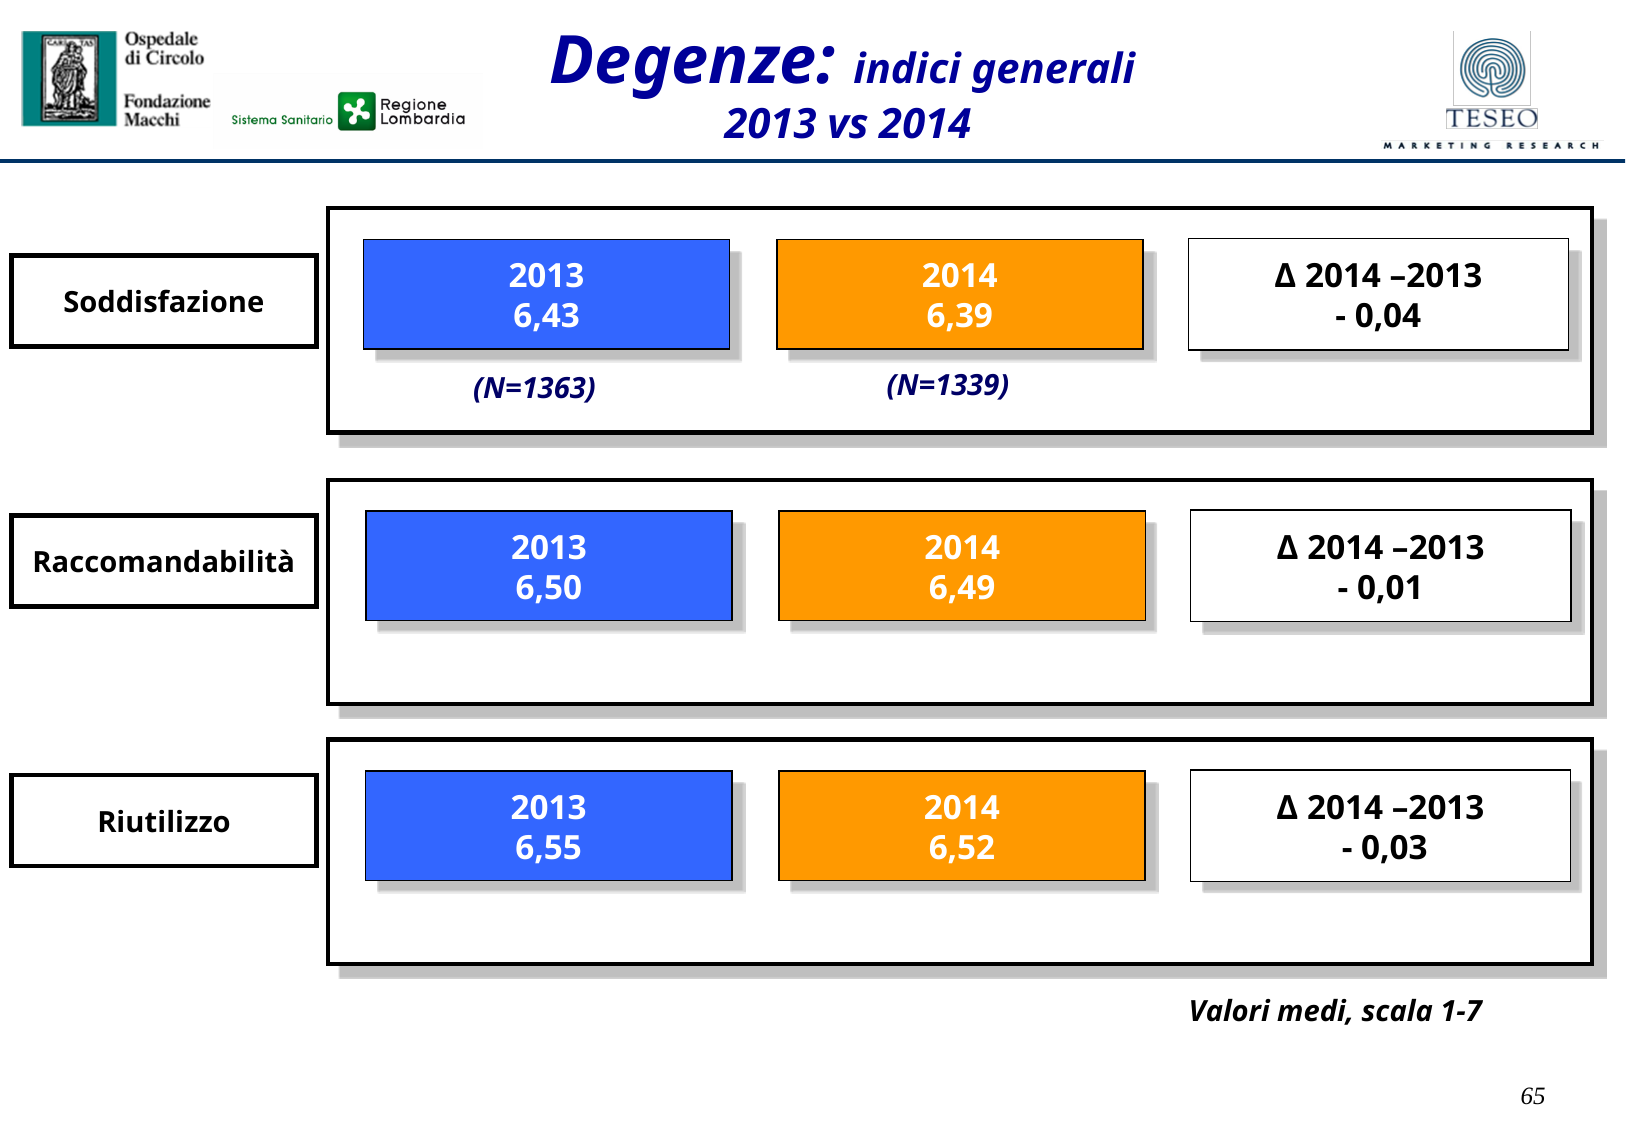

Degenze: indici generali
2013 vs 2014
Δ 2014 –2013
- 0,04
2013
6,43
2014
6,39
Soddisfazione
(N=1339)
(N=1363)
Δ 2014 –2013
- 0,01
2013
6,50
2014
6,49
Raccomandabilità
Δ 2014 –2013
 - 0,03
2013
6,55
2014
6,52
Riutilizzo
Valori medi, scala 1-7